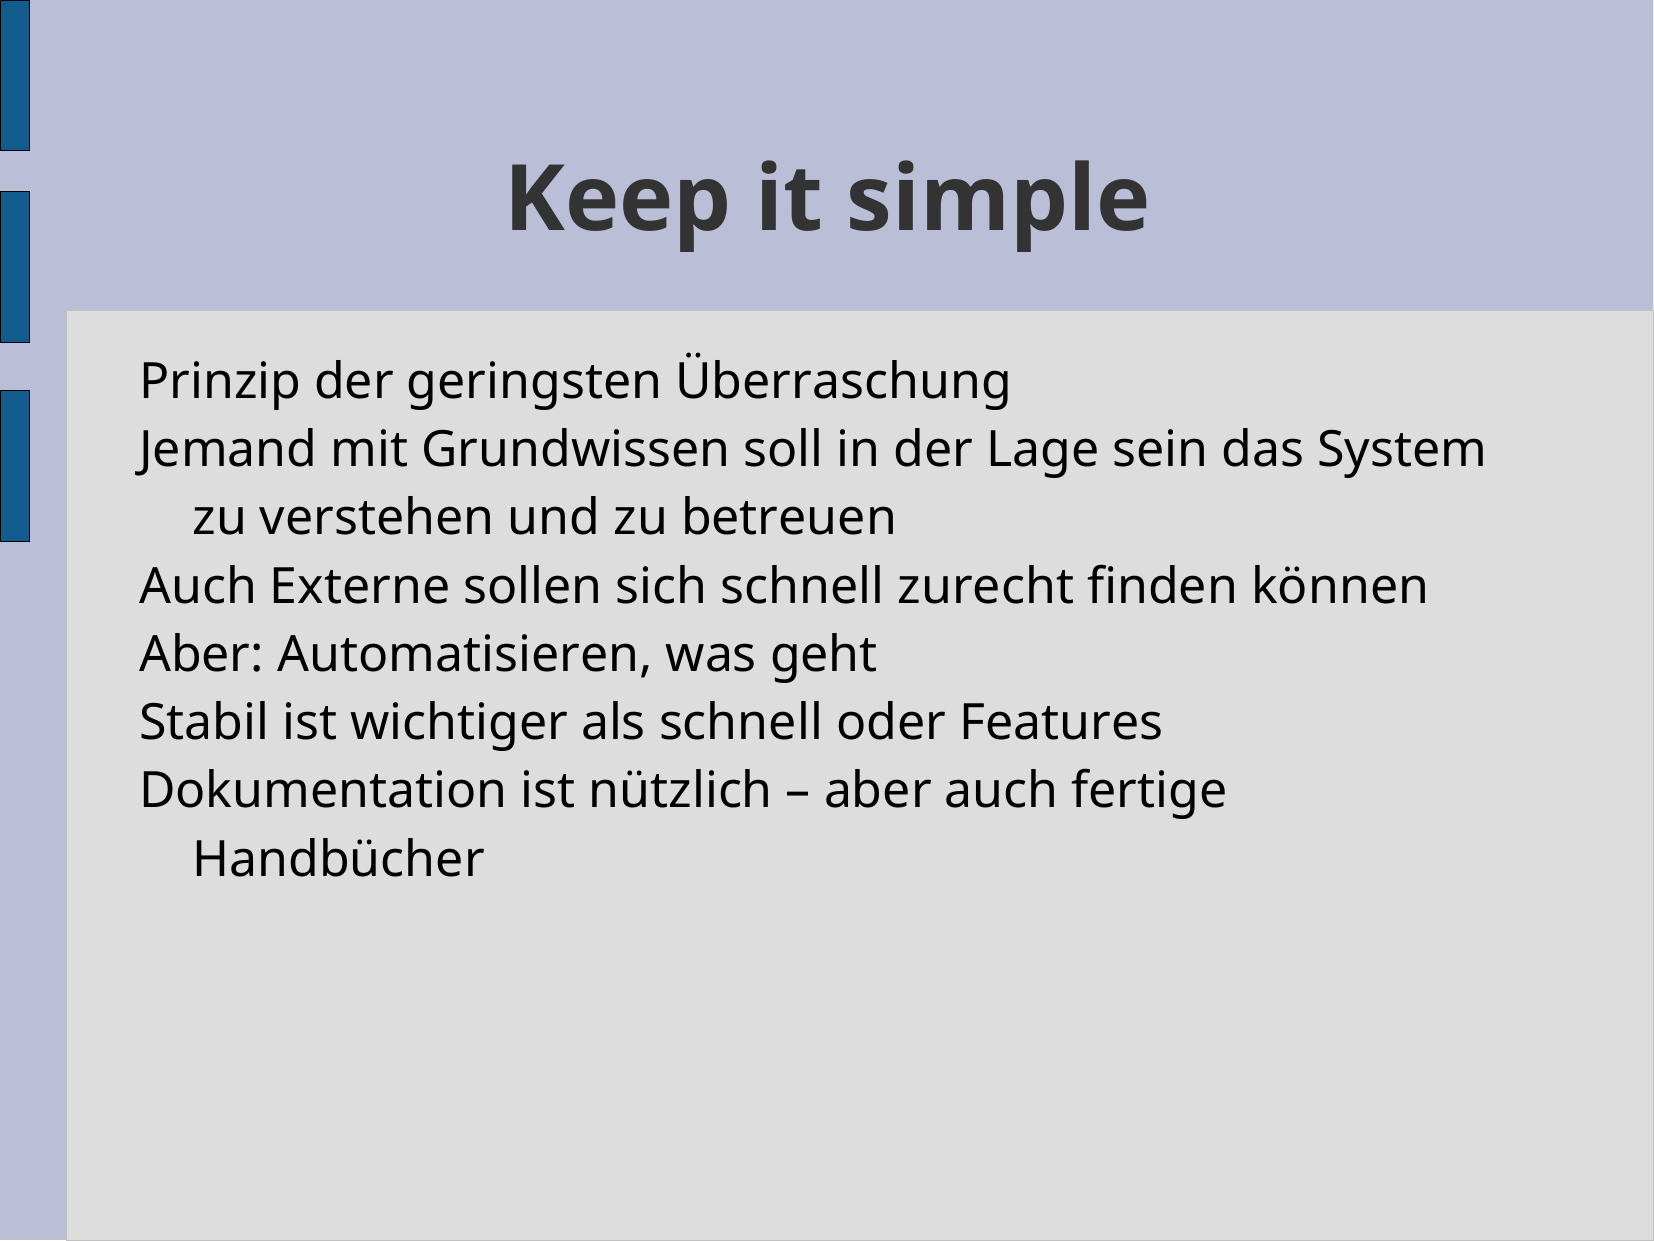

# Keep it simple
Prinzip der geringsten Überraschung
Jemand mit Grundwissen soll in der Lage sein das System zu verstehen und zu betreuen
Auch Externe sollen sich schnell zurecht finden können
Aber: Automatisieren, was geht
Stabil ist wichtiger als schnell oder Features
Dokumentation ist nützlich – aber auch fertige Handbücher